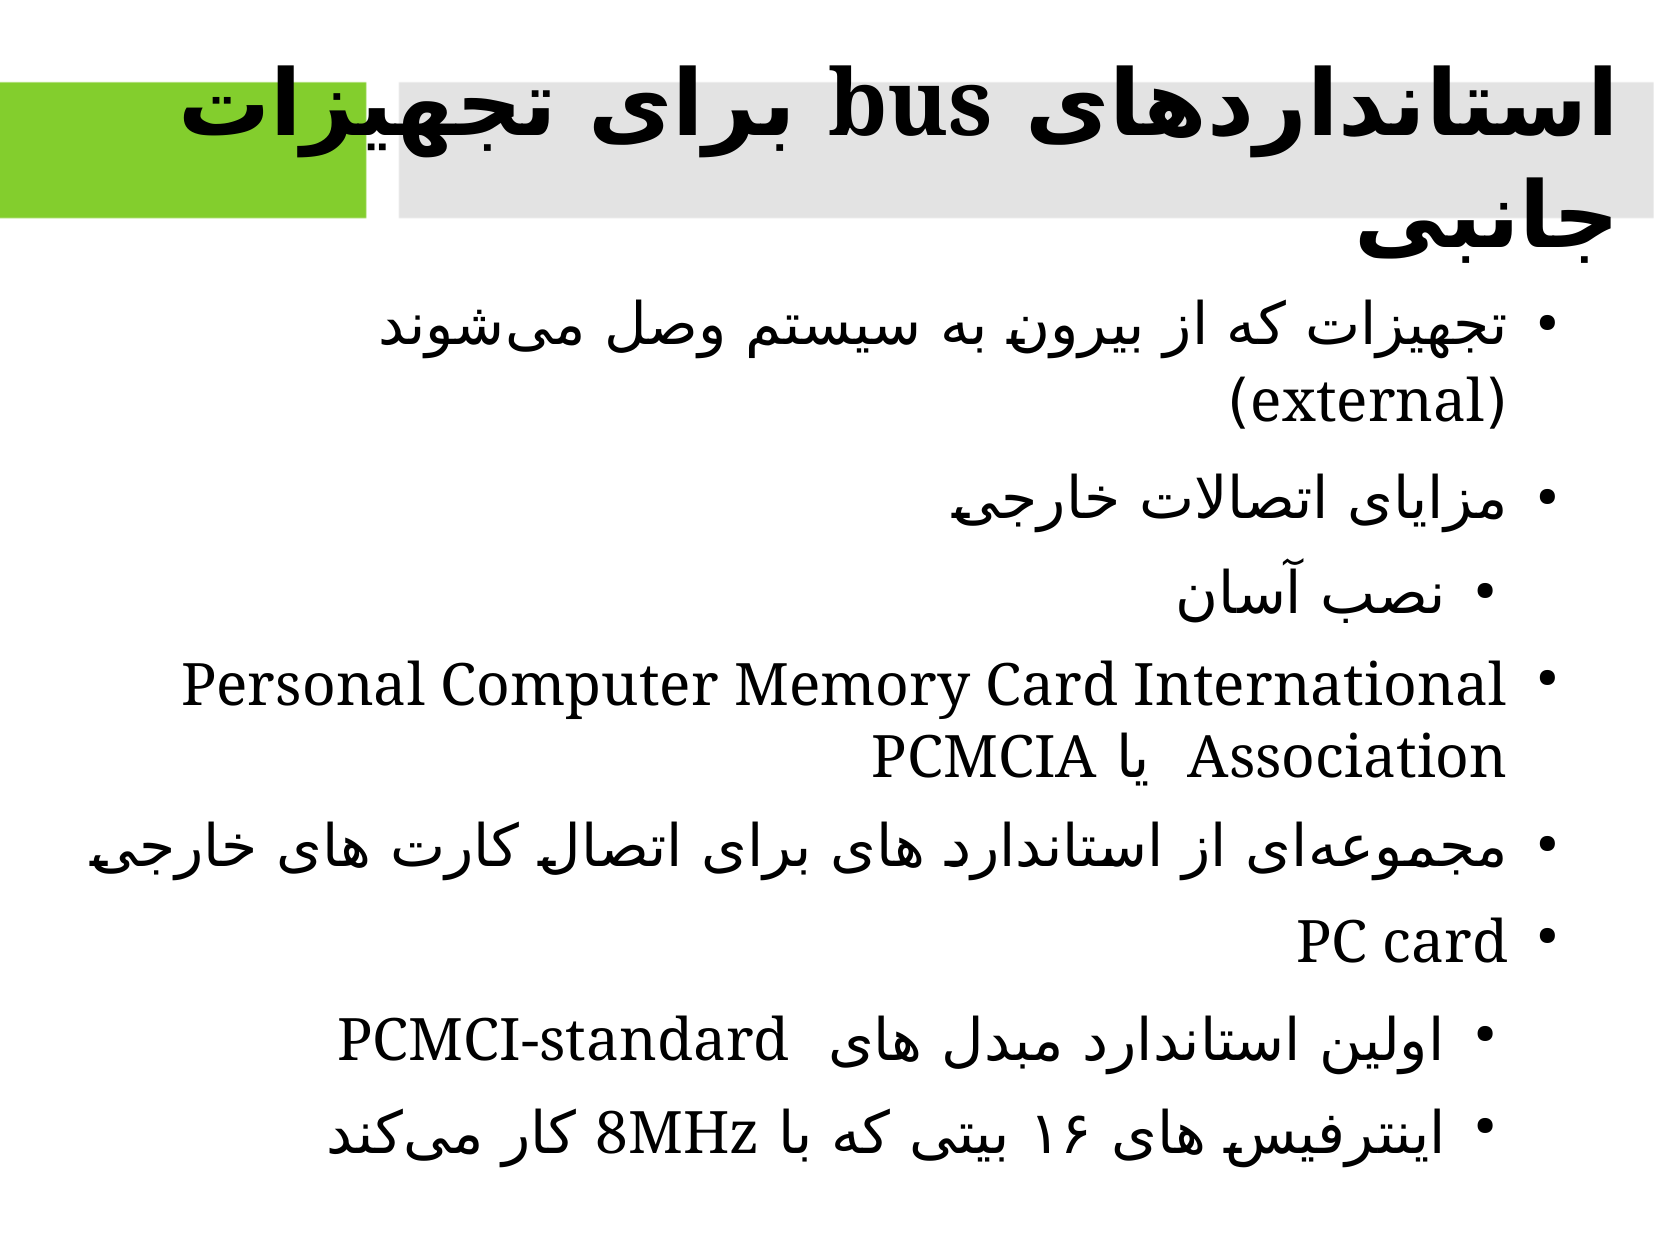

# استانداردهای bus برای تجهیزات جانبی
تجهیزات که از بیرون به سیستم وصل می‌شوند (external)
مزایای اتصالات خارجی
نصب آسان
Personal Computer Memory Card International Association یا PCMCIA
مجموعه‌ای از استاندارد های برای اتصال کارت های خارجی
PC card
اولین استاندارد مبدل های PCMCI-standard
اینترفیس های ۱۶ بیتی که با 8MHz کار می‌کند